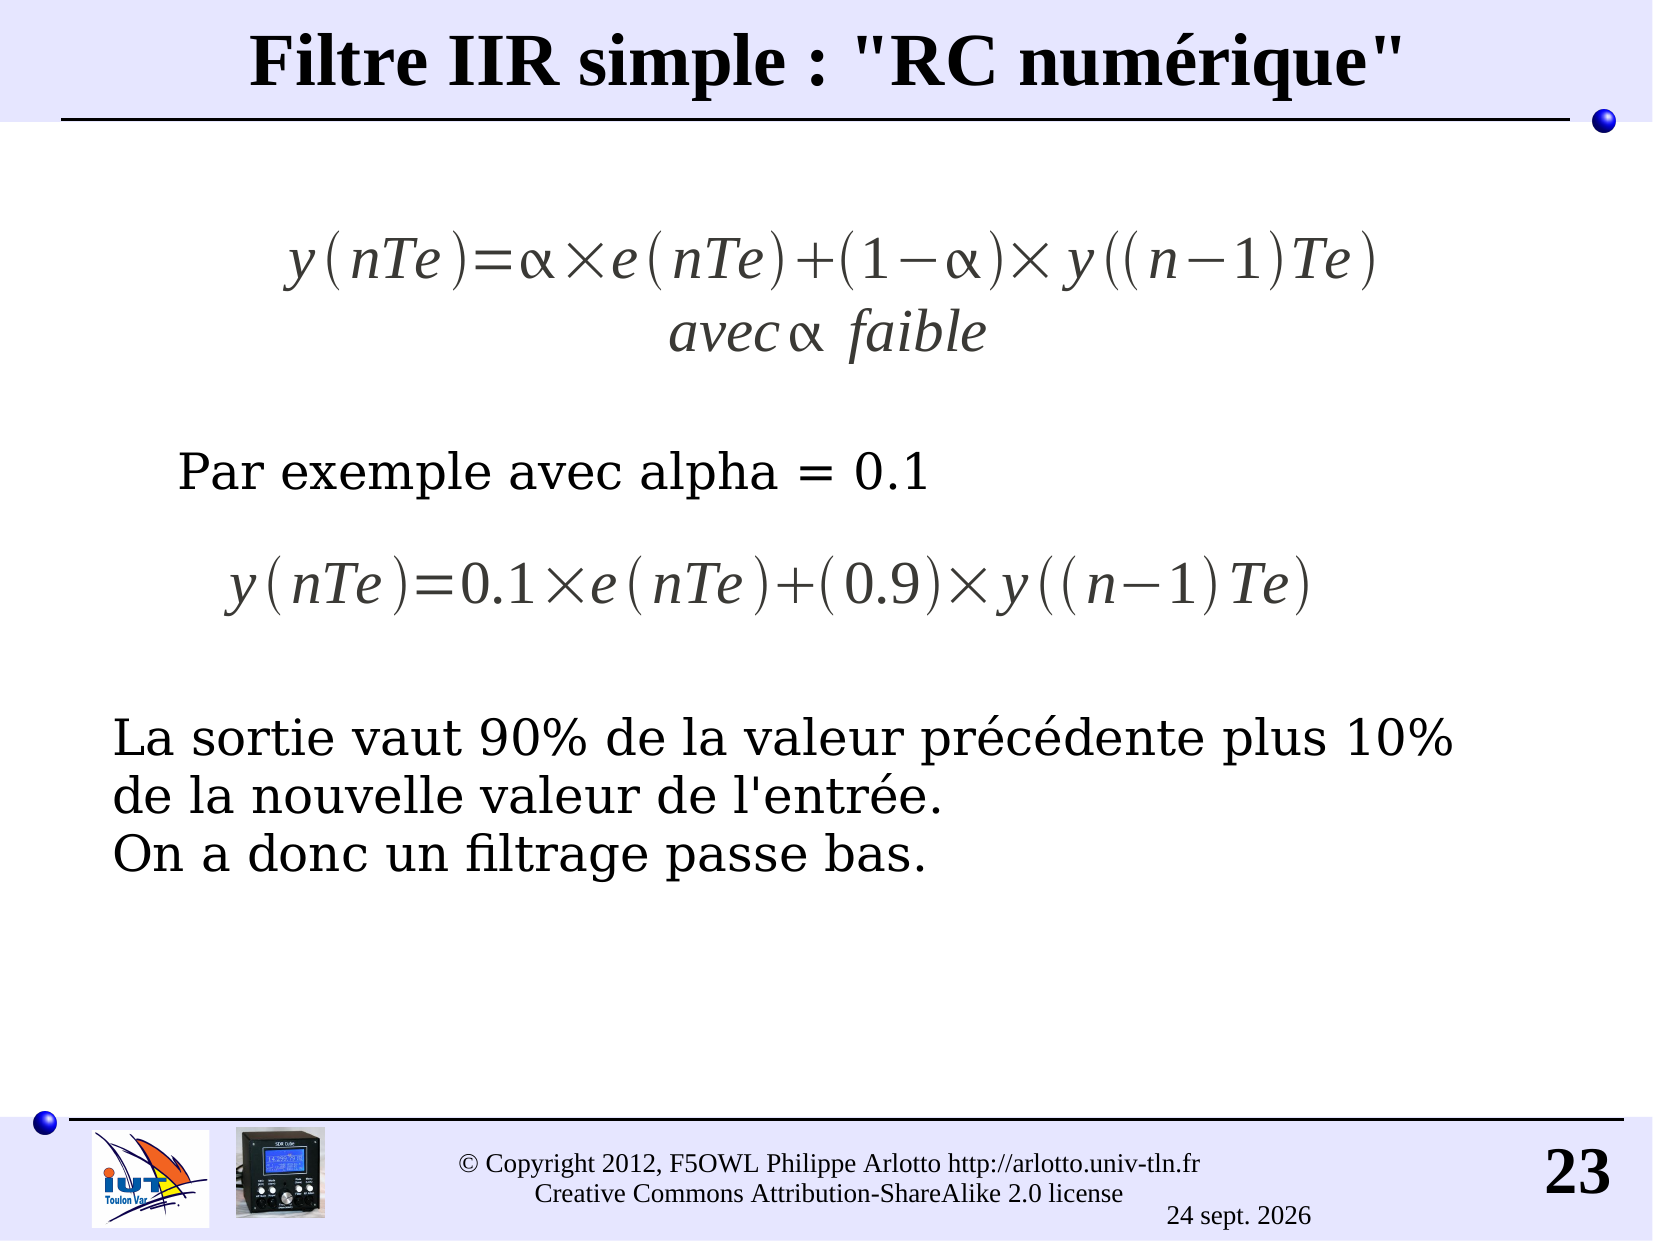

# Filtre IIR simple : "RC numérique"
Par exemple avec alpha = 0.1
La sortie vaut 90% de la valeur précédente plus 10%
de la nouvelle valeur de l'entrée.
On a donc un filtrage passe bas.